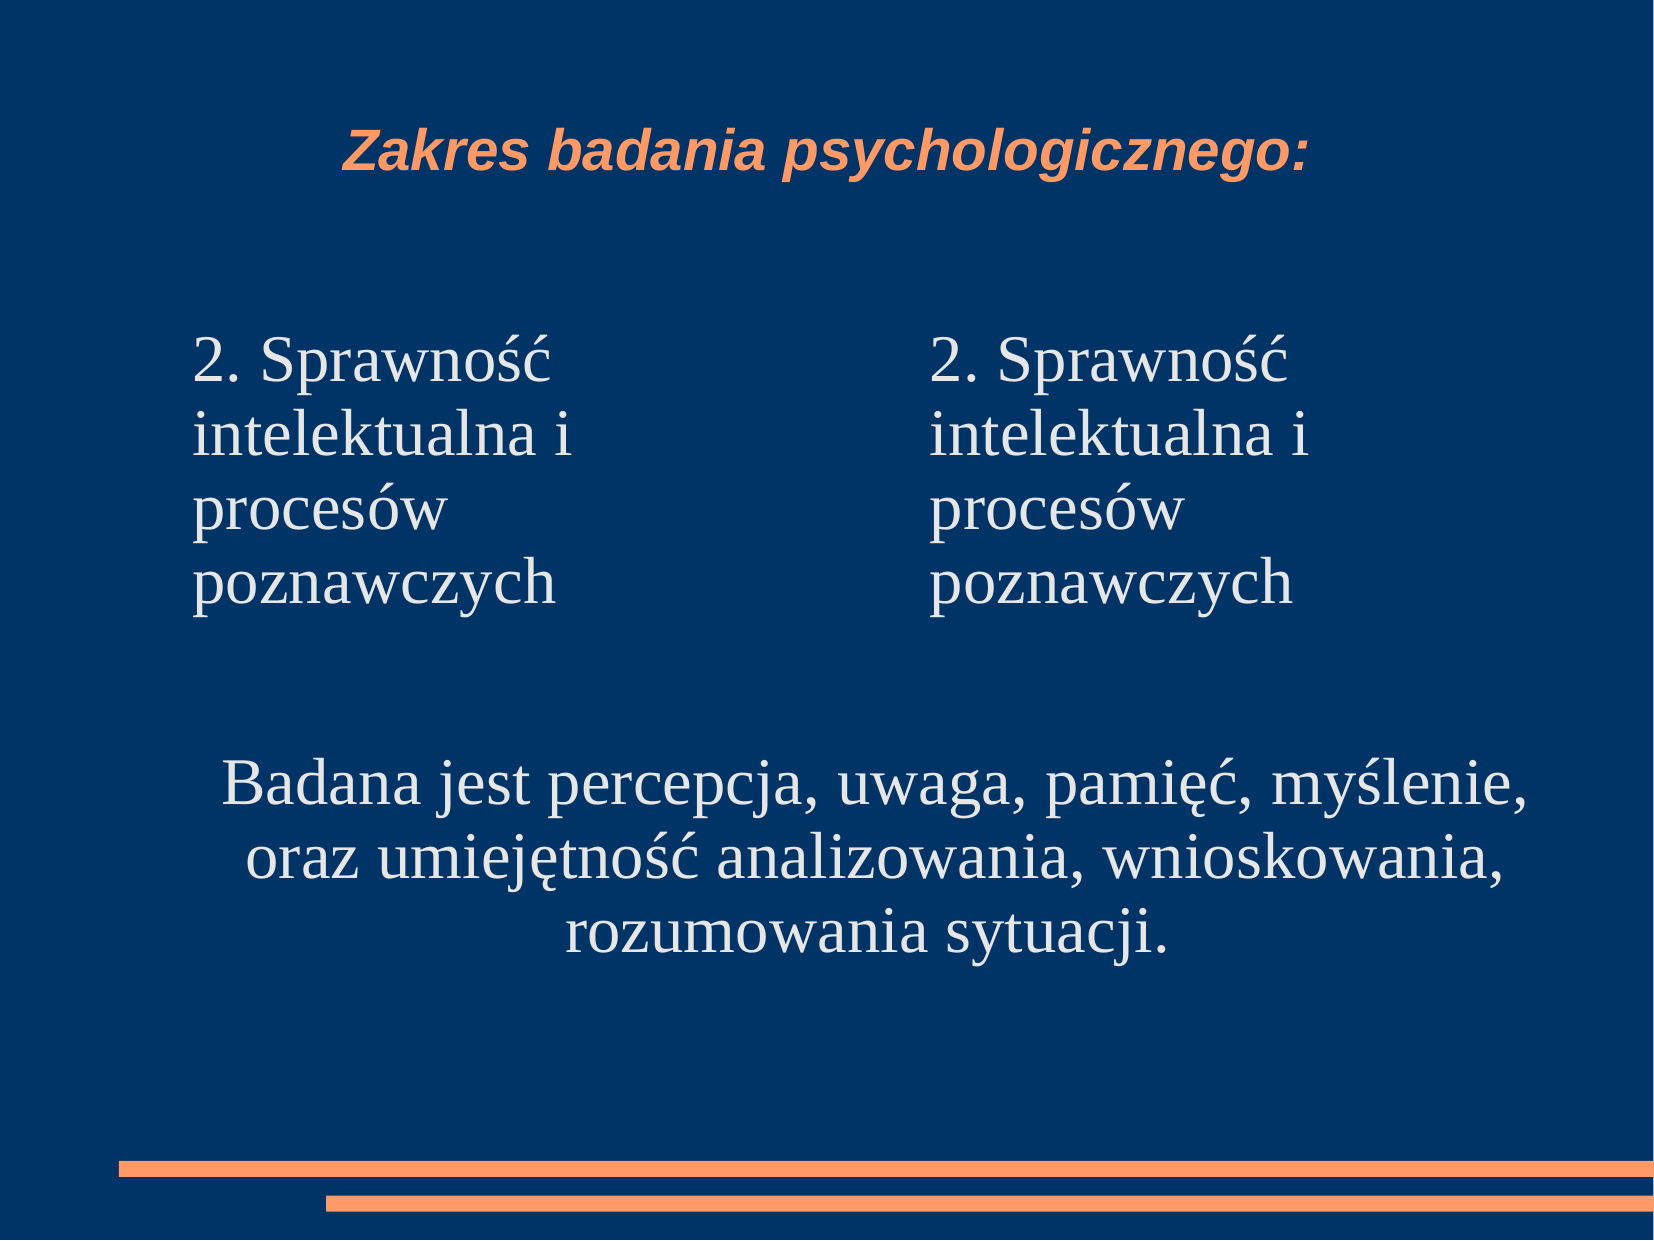

# Zakres badania psychologicznego:
2. Sprawność intelektualna i procesów poznawczych
2. Sprawność intelektualna i procesów poznawczych
Badana jest percepcja, uwaga, pamięć, myślenie, oraz umiejętność analizowania, wnioskowania, rozumowania sytuacji.